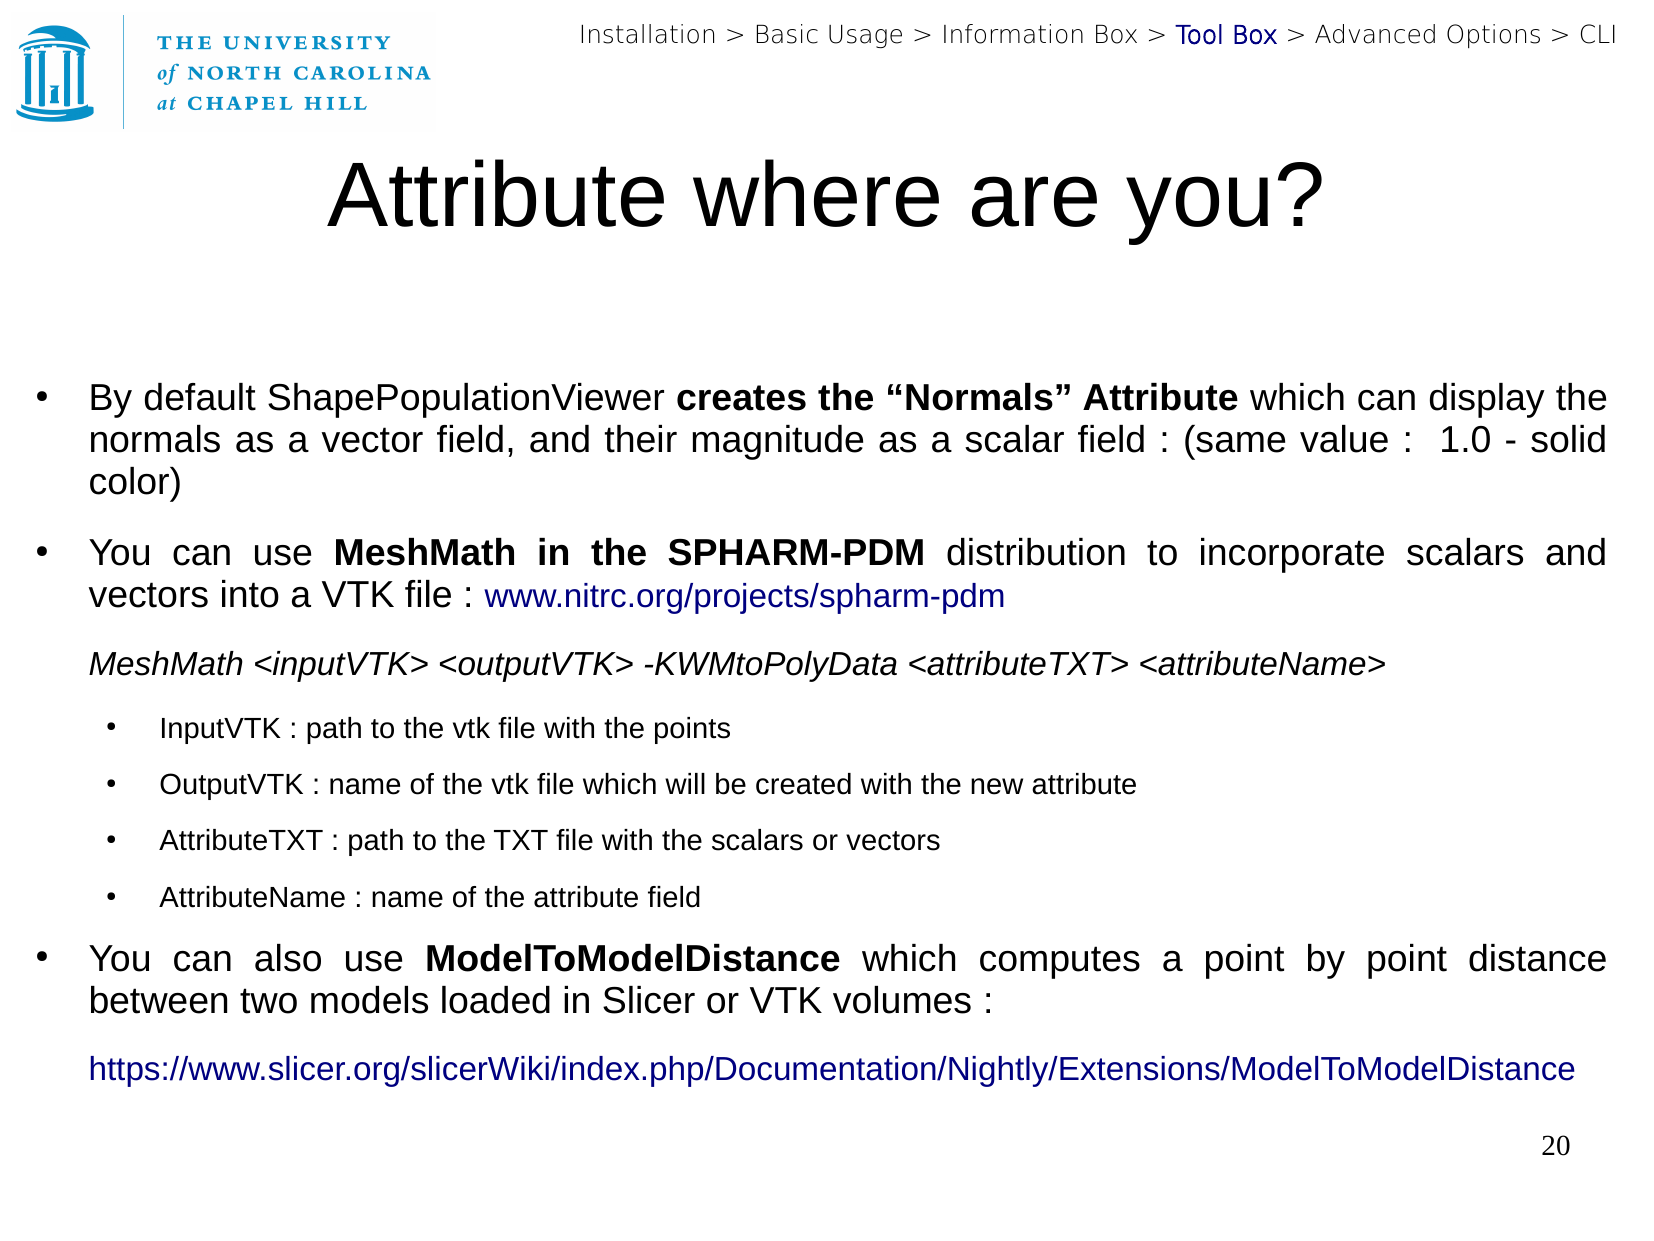

Installation > Basic Usage > Information Box > Tool Box > Advanced Options > CLI
# Attribute where are you?
By default ShapePopulationViewer creates the “Normals” Attribute which can display the normals as a vector field, and their magnitude as a scalar field : (same value : 1.0 - solid color)
You can use MeshMath in the SPHARM-PDM distribution to incorporate scalars and vectors into a VTK file : www.nitrc.org/projects/spharm-pdm
MeshMath <inputVTK> <outputVTK> -KWMtoPolyData <attributeTXT> <attributeName>
InputVTK : path to the vtk file with the points
OutputVTK : name of the vtk file which will be created with the new attribute
AttributeTXT : path to the TXT file with the scalars or vectors
AttributeName : name of the attribute field
You can also use ModelToModelDistance which computes a point by point distance between two models loaded in Slicer or VTK volumes :
https://www.slicer.org/slicerWiki/index.php/Documentation/Nightly/Extensions/ModelToModelDistance
20